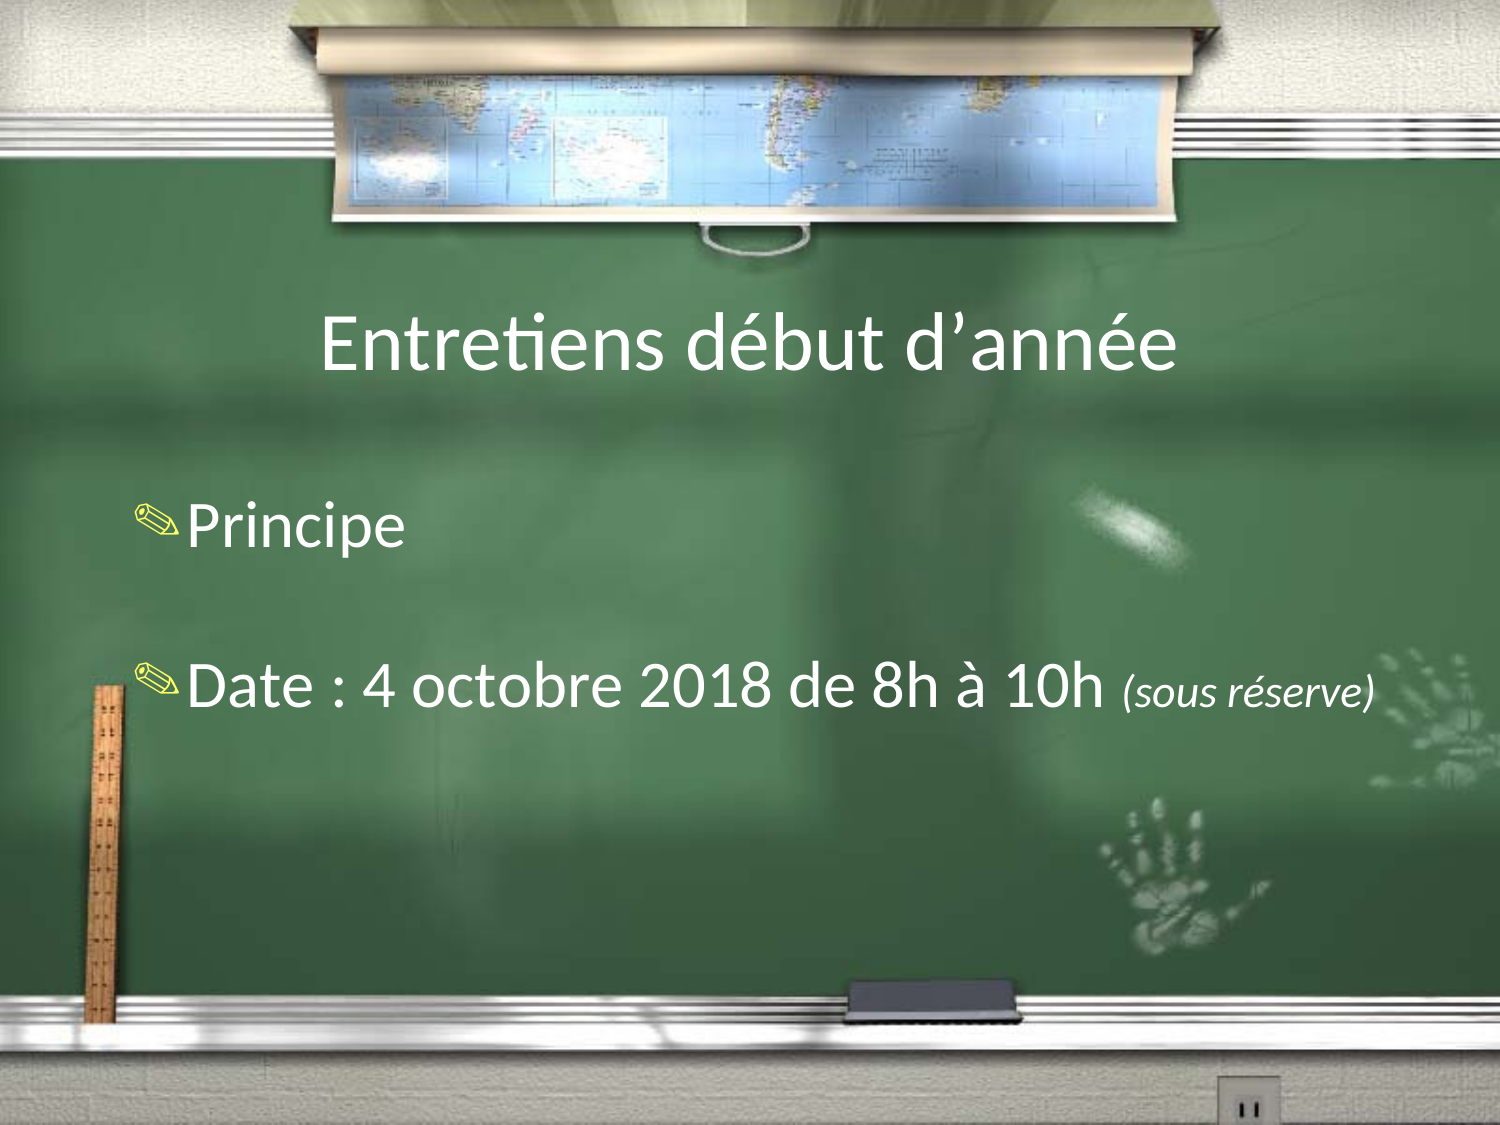

Entretiens début d’année
Principe
Date : 4 octobre 2018 de 8h à 10h (sous réserve)